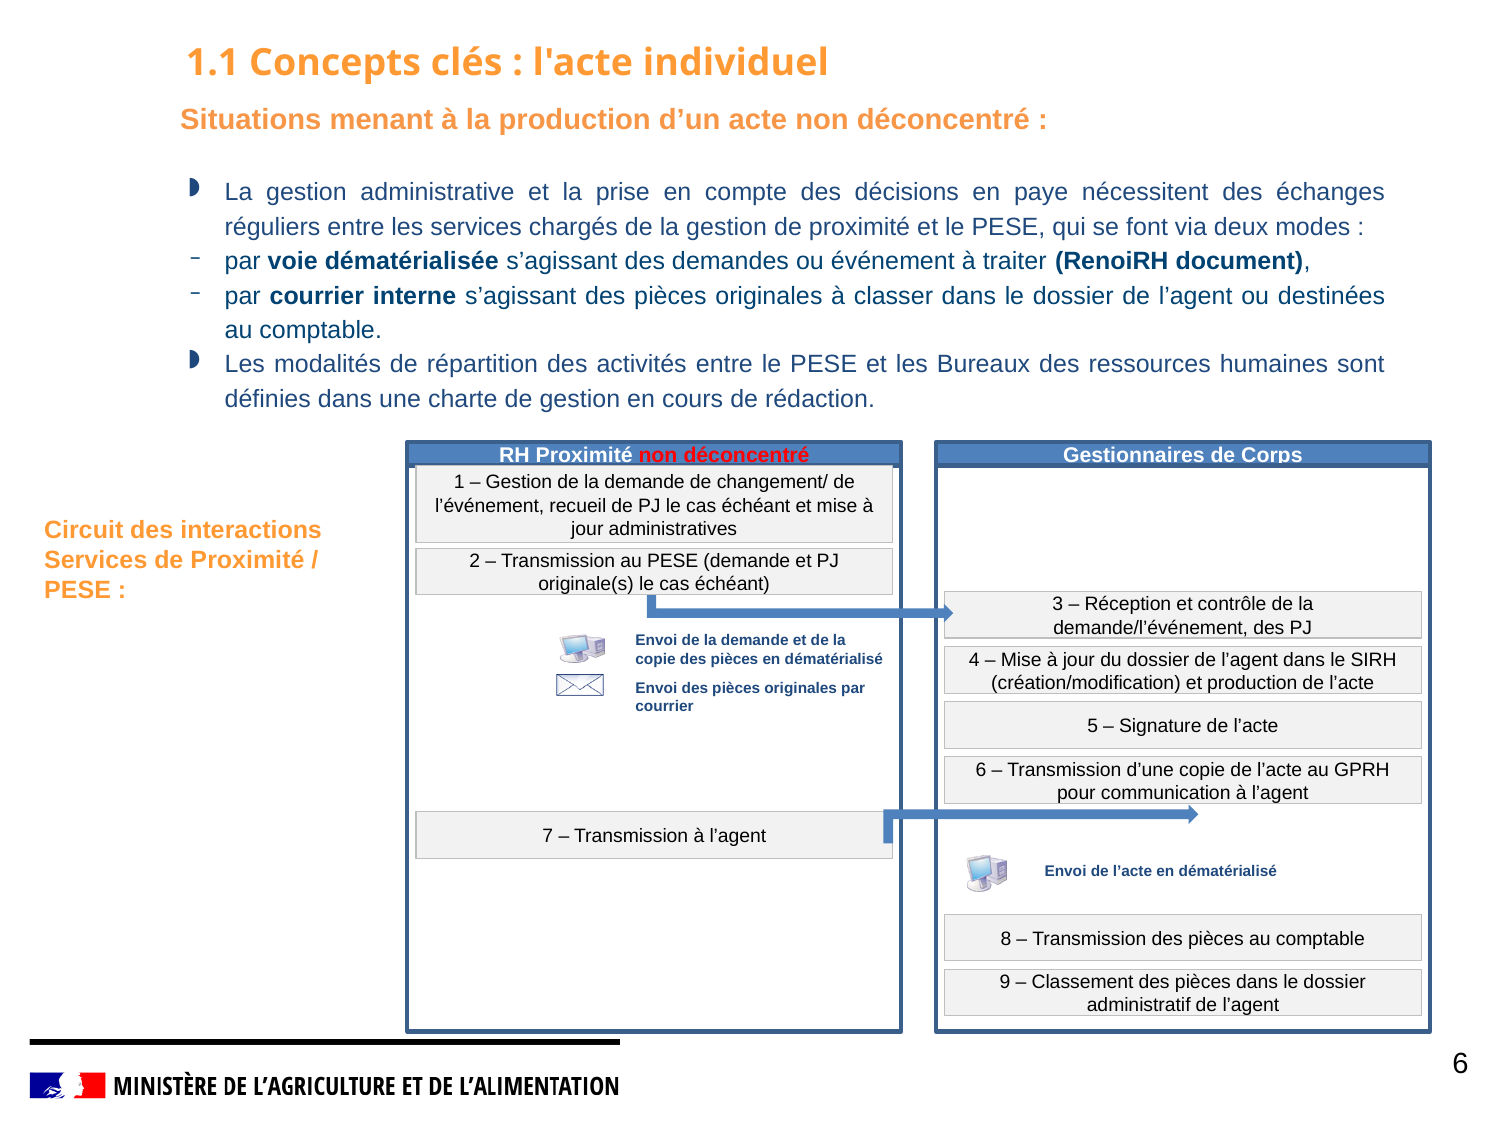

1.1 Concepts clés : l'acte individuel
Situations menant à la production d’un acte non déconcentré :
La gestion administrative et la prise en compte des décisions en paye nécessitent des échanges réguliers entre les services chargés de la gestion de proximité et le PESE, qui se font via deux modes :
par voie dématérialisée s’agissant des demandes ou événement à traiter (RenoiRH document),
par courrier interne s’agissant des pièces originales à classer dans le dossier de l’agent ou destinées au comptable.
Les modalités de répartition des activités entre le PESE et les Bureaux des ressources humaines sont définies dans une charte de gestion en cours de rédaction.
 RH Proximité non déconcentré
Gestionnaires de Corps
1 – Gestion de la demande de changement/ de l’événement, recueil de PJ le cas échéant et mise à jour administratives
Circuit des interactions Services de Proximité / PESE :
2 – Transmission au PESE (demande et PJ originale(s) le cas échéant)
3 – Réception et contrôle de la demande/l’événement, des PJ
Envoi de la demande et de la copie des pièces en dématérialisé
4 – Mise à jour du dossier de l’agent dans le SIRH (création/modification) et production de l’acte
Envoi des pièces originales par courrier
5 – Signature de l’acte
6 – Transmission d’une copie de l’acte au GPRH pour communication à l’agent
7 – Transmission à l’agent
Envoi de l’acte en dématérialisé
8 – Transmission des pièces au comptable
9 – Classement des pièces dans le dossier administratif de l’agent